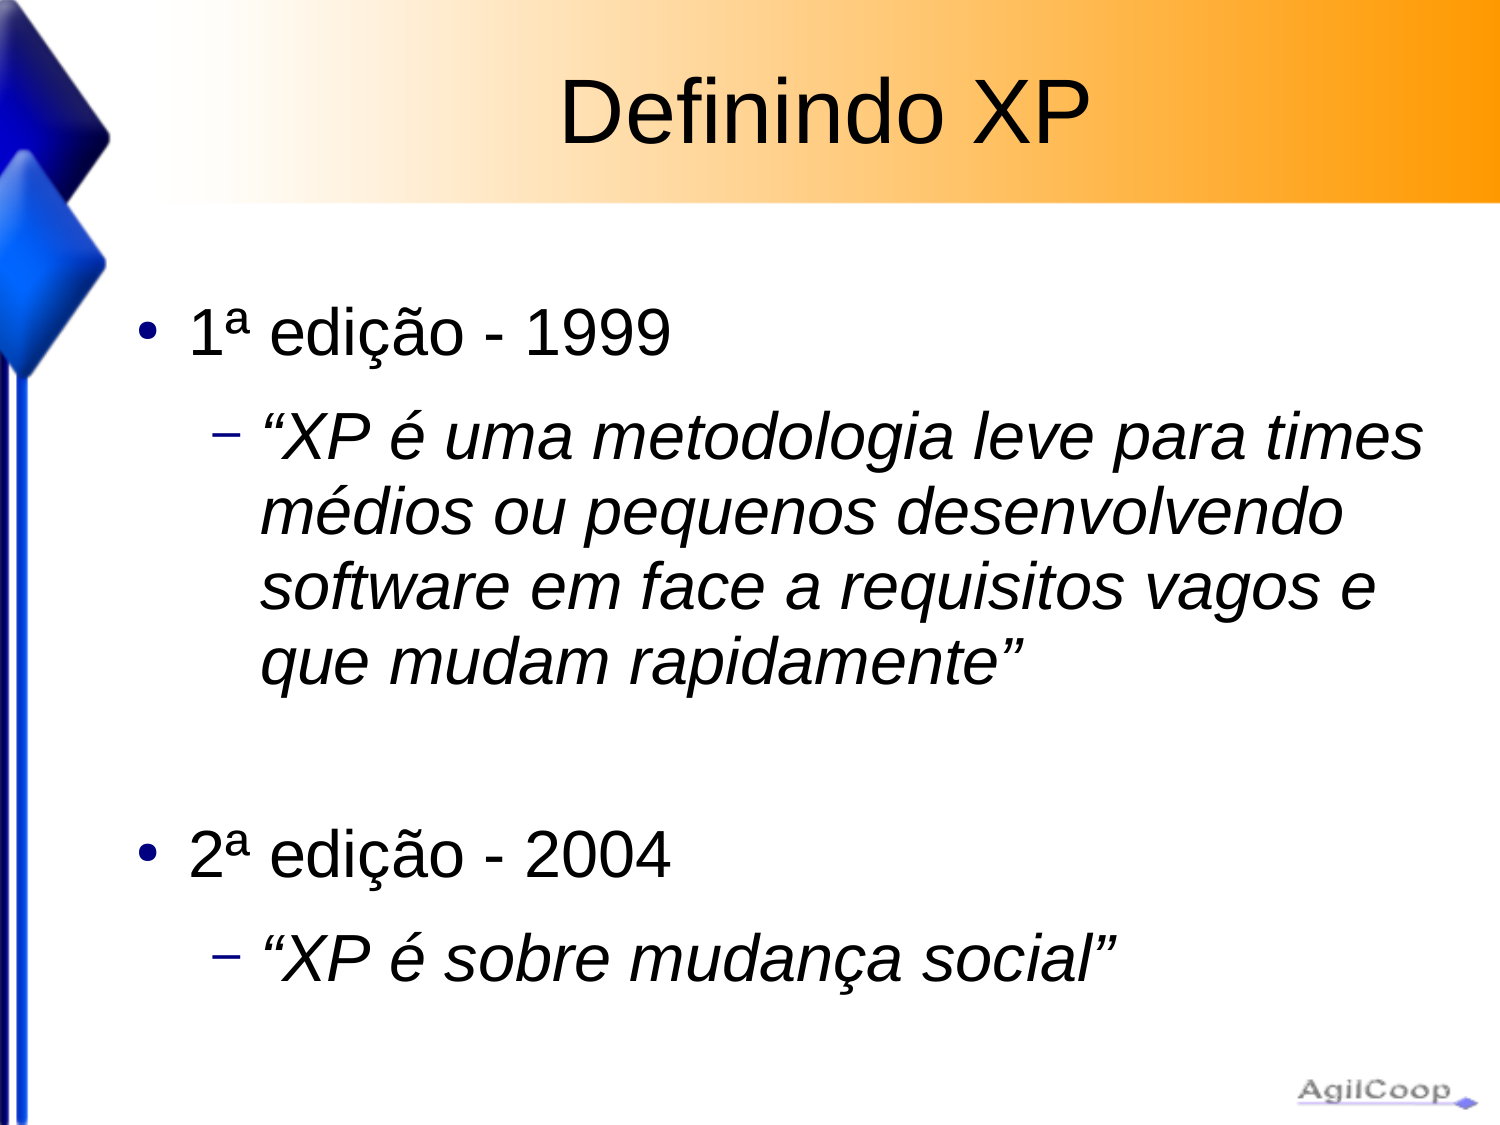

# Definindo XP
1ª edição - 1999
“XP é uma metodologia leve para times médios ou pequenos desenvolvendo software em face a requisitos vagos e que mudam rapidamente”
2ª edição - 2004
“XP é sobre mudança social”
Copyleft AgilCoop 2007
33